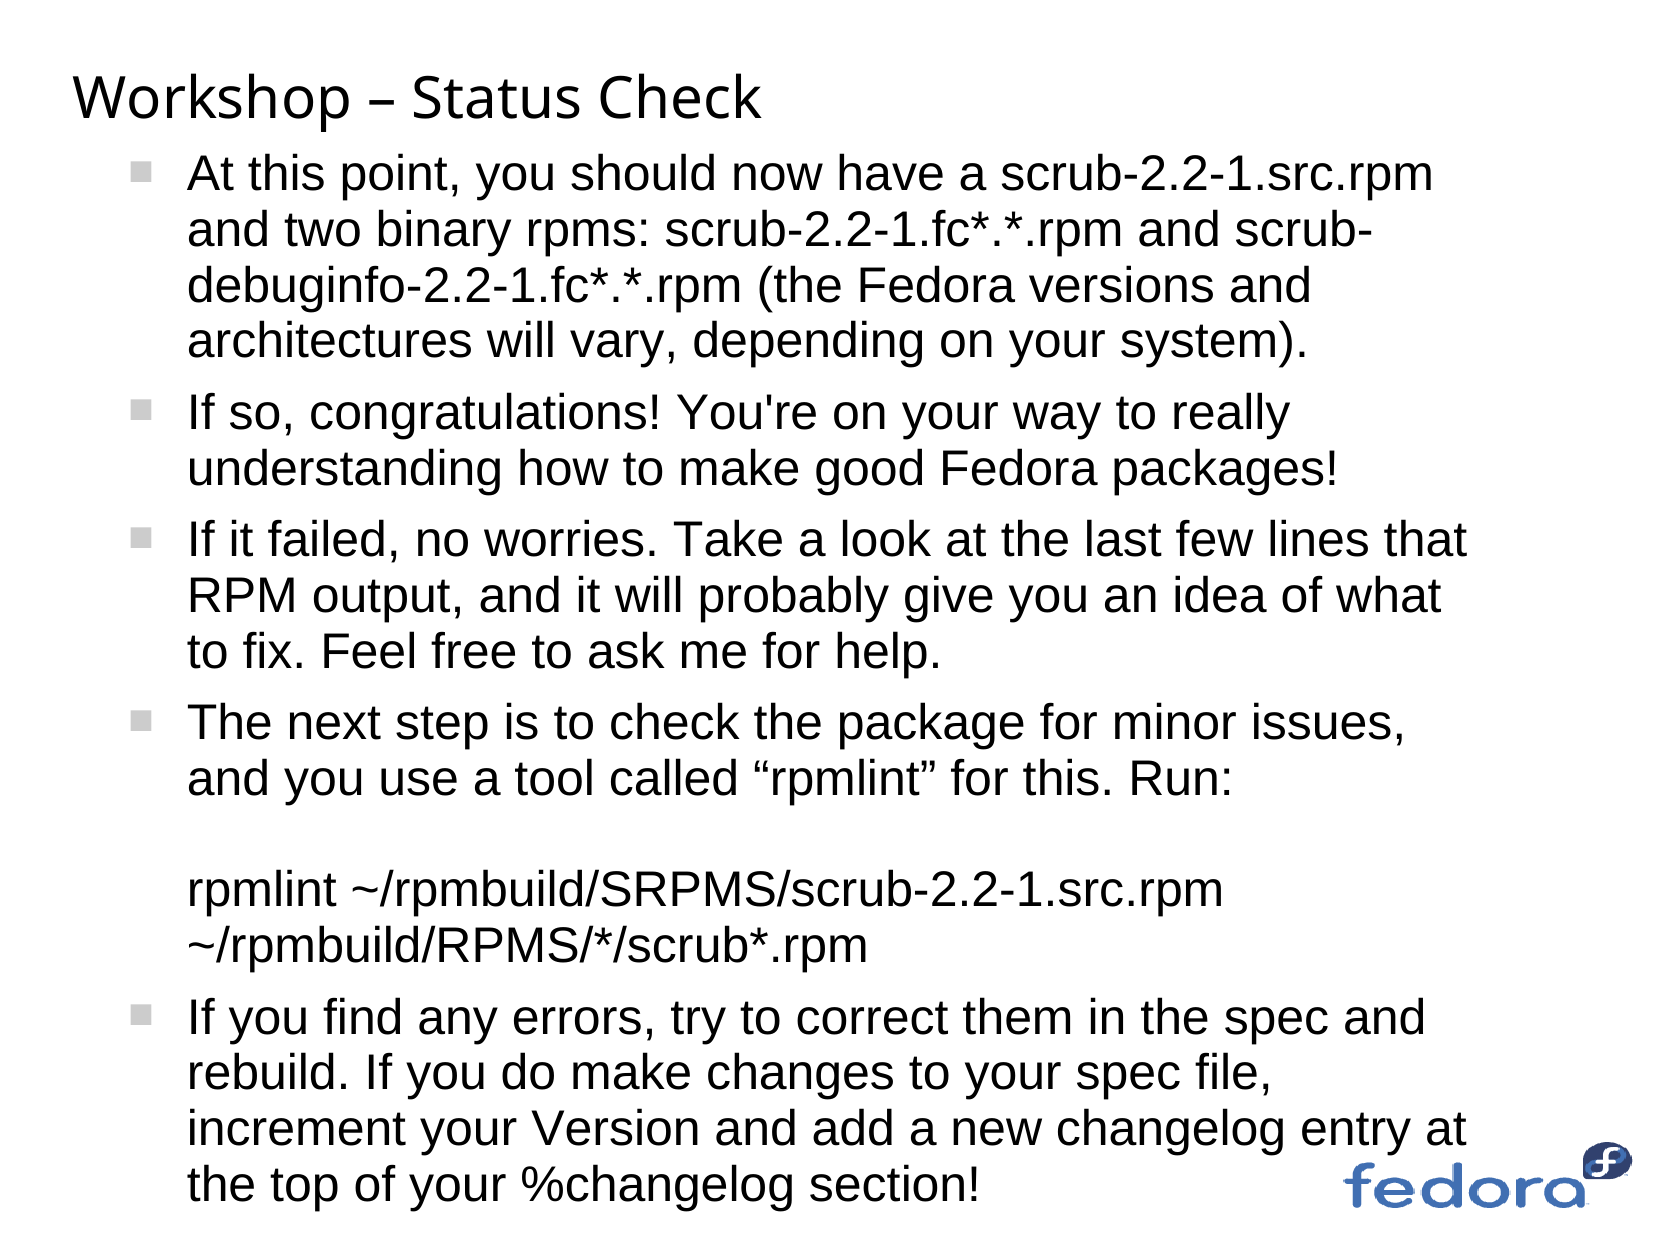

# Workshop – Status Check
At this point, you should now have a scrub-2.2-1.src.rpm and two binary rpms: scrub-2.2-1.fc*.*.rpm and scrub-debuginfo-2.2-1.fc*.*.rpm (the Fedora versions and architectures will vary, depending on your system).
If so, congratulations! You're on your way to really understanding how to make good Fedora packages!
If it failed, no worries. Take a look at the last few lines that RPM output, and it will probably give you an idea of what to fix. Feel free to ask me for help.
The next step is to check the package for minor issues, and you use a tool called “rpmlint” for this. Run:
rpmlint ~/rpmbuild/SRPMS/scrub-2.2-1.src.rpm ~/rpmbuild/RPMS/*/scrub*.rpm
If you find any errors, try to correct them in the spec and rebuild. If you do make changes to your spec file, increment your Version and add a new changelog entry at the top of your %changelog section!